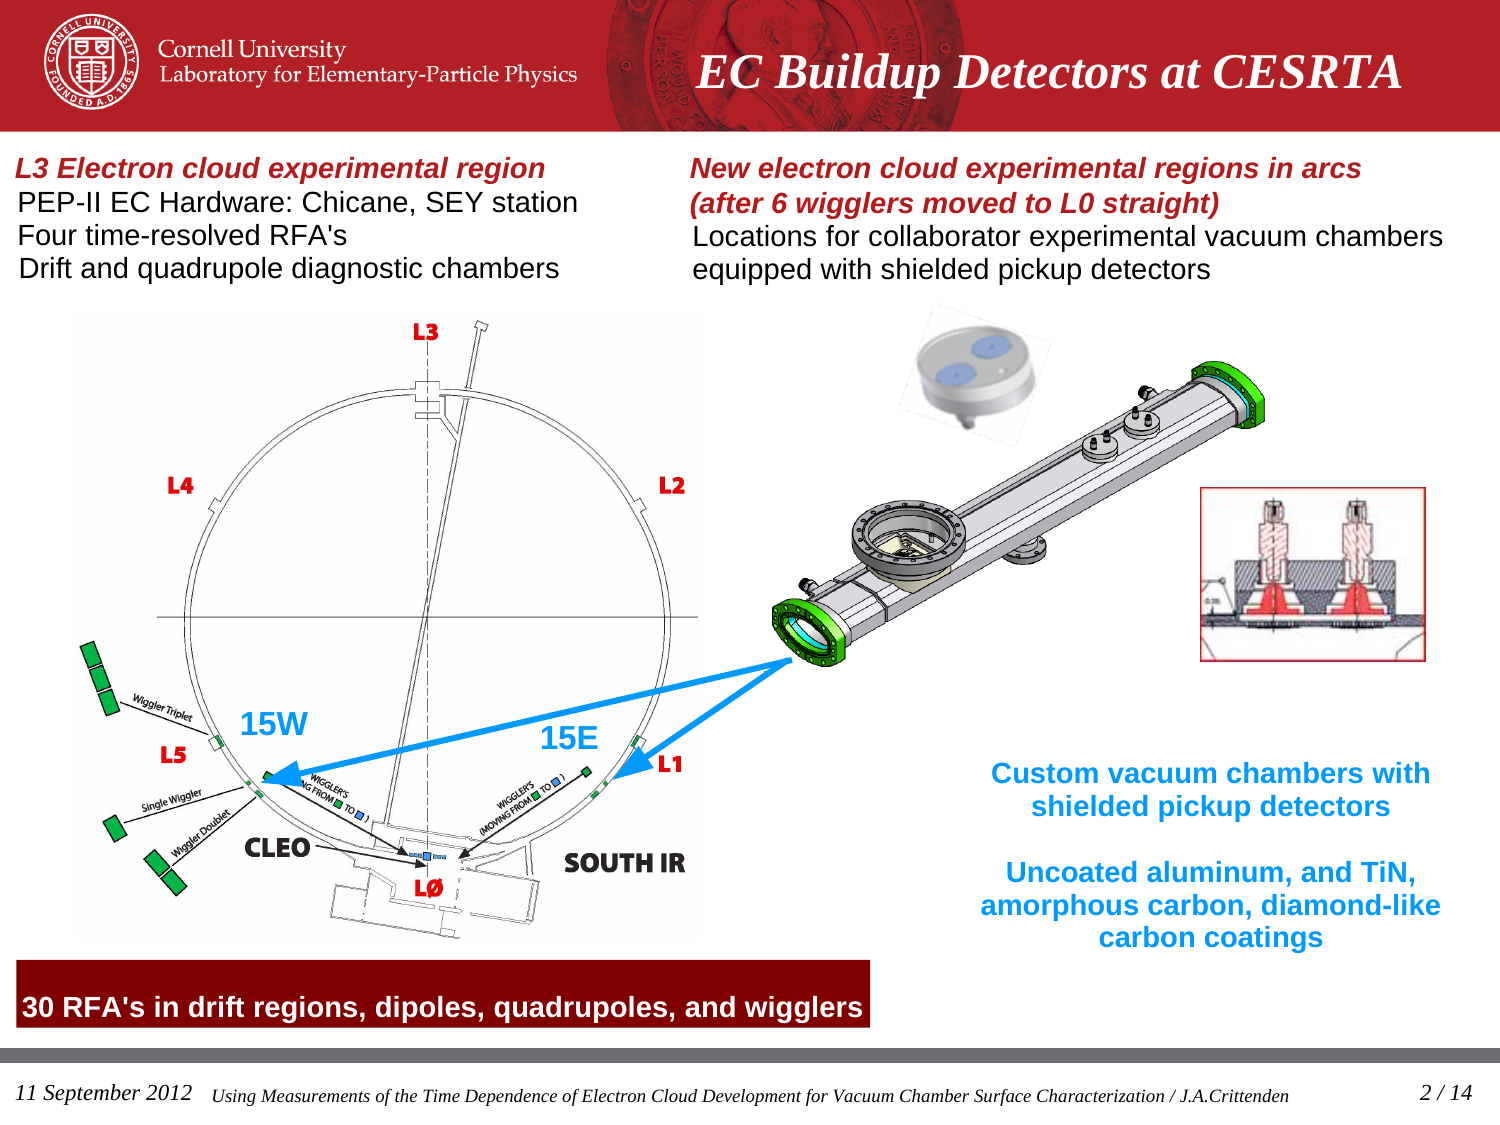

# EC Buildup Detectors at CESRTA
L3 Electron cloud experimental region
PEP-II EC Hardware: Chicane, SEY station
Four time-resolved RFA's
Drift and quadrupole diagnostic chambers
New electron cloud experimental regions in arcs
(after 6 wigglers moved to L0 straight)
Locations for collaborator experimental vacuum chambers
equipped with shielded pickup detectors
15W
15E
Custom vacuum chambers with shielded pickup detectors
Uncoated aluminum, and TiN, amorphous carbon, diamond-like carbon coatings
30 RFA's in drift regions, dipoles, quadrupoles, and wigglers